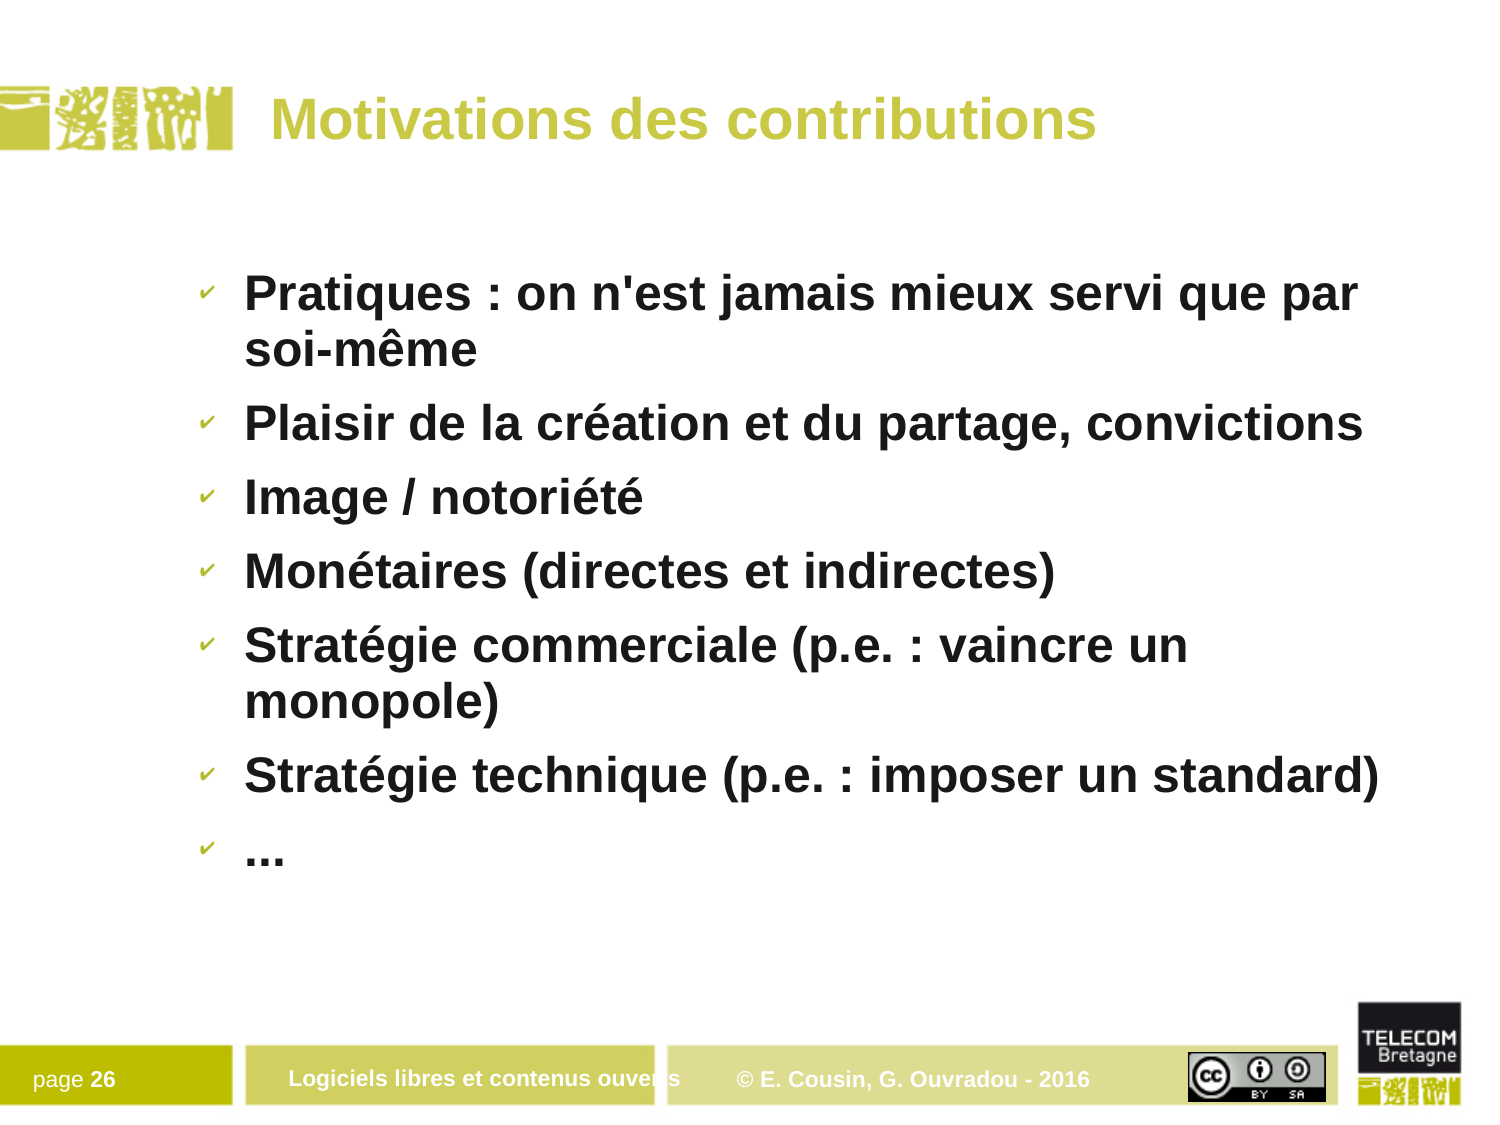

# Motivations des contributions
Pratiques : on n'est jamais mieux servi que par soi-même
Plaisir de la création et du partage, convictions
Image / notoriété
Monétaires (directes et indirectes)
Stratégie commerciale (p.e. : vaincre un monopole)
Stratégie technique (p.e. : imposer un standard)
...
26
© E. Cousin, G. Ouvradou - 2016